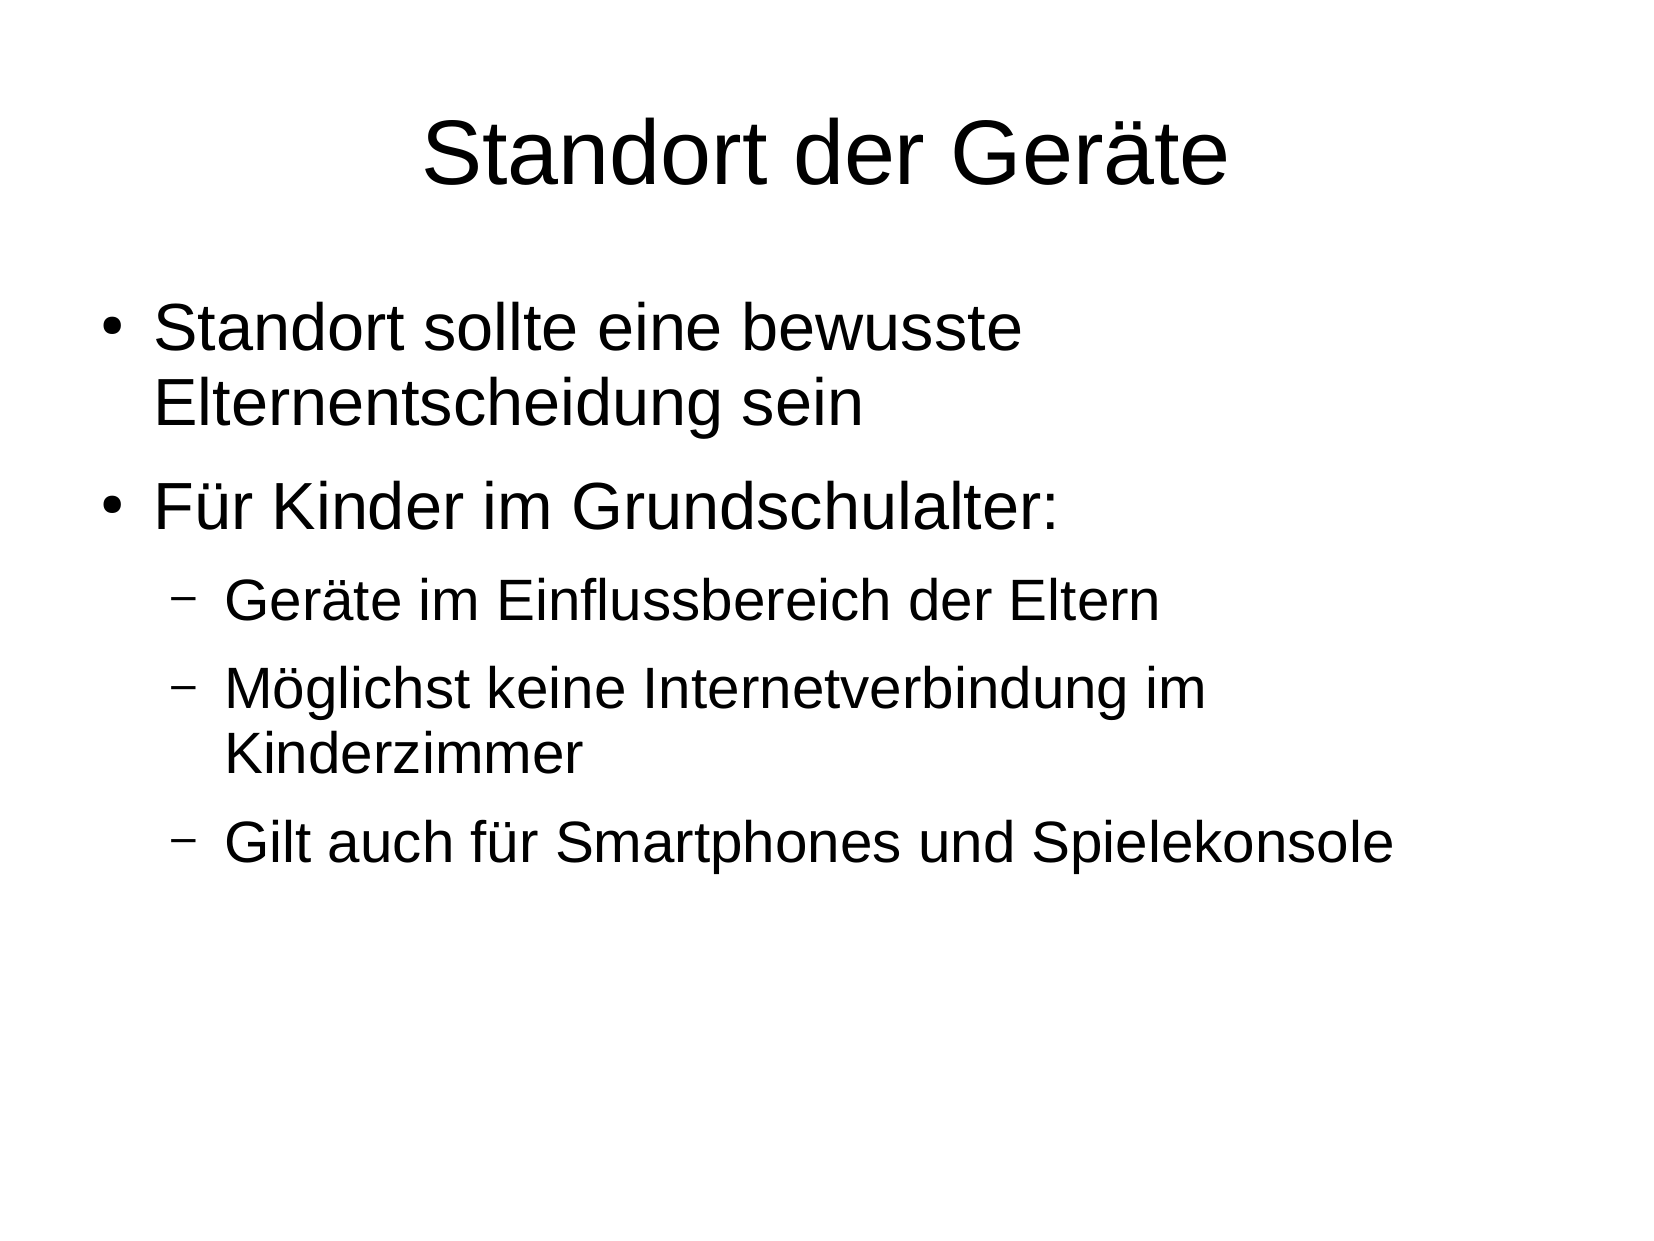

# Standort der Geräte
Standort sollte eine bewusste Elternentscheidung sein
Für Kinder im Grundschulalter:
Geräte im Einflussbereich der Eltern
Möglichst keine Internetverbindung im Kinderzimmer
Gilt auch für Smartphones und Spielekonsole